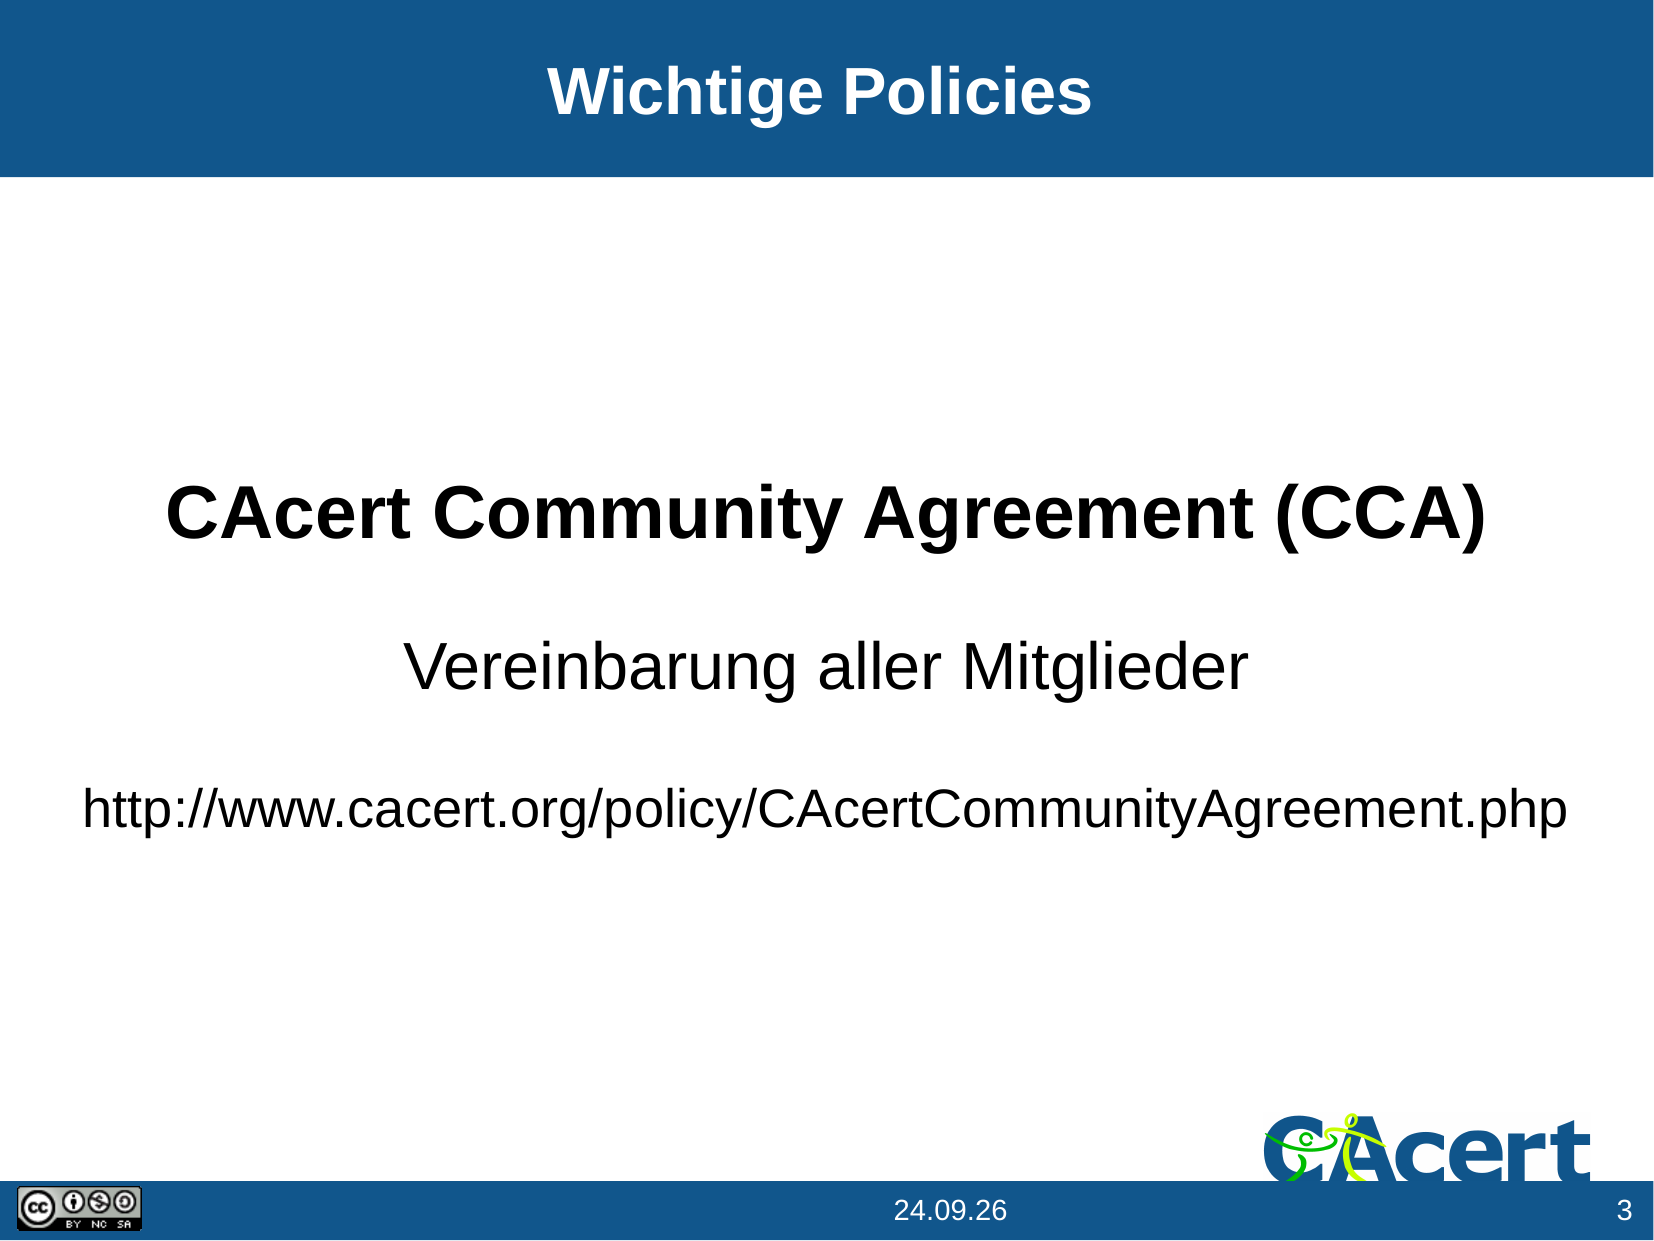

# Wichtige Policies
CAcert Community Agreement (CCA)
Vereinbarung aller Mitglieder
http://www.cacert.org/policy/CAcertCommunityAgreement.php